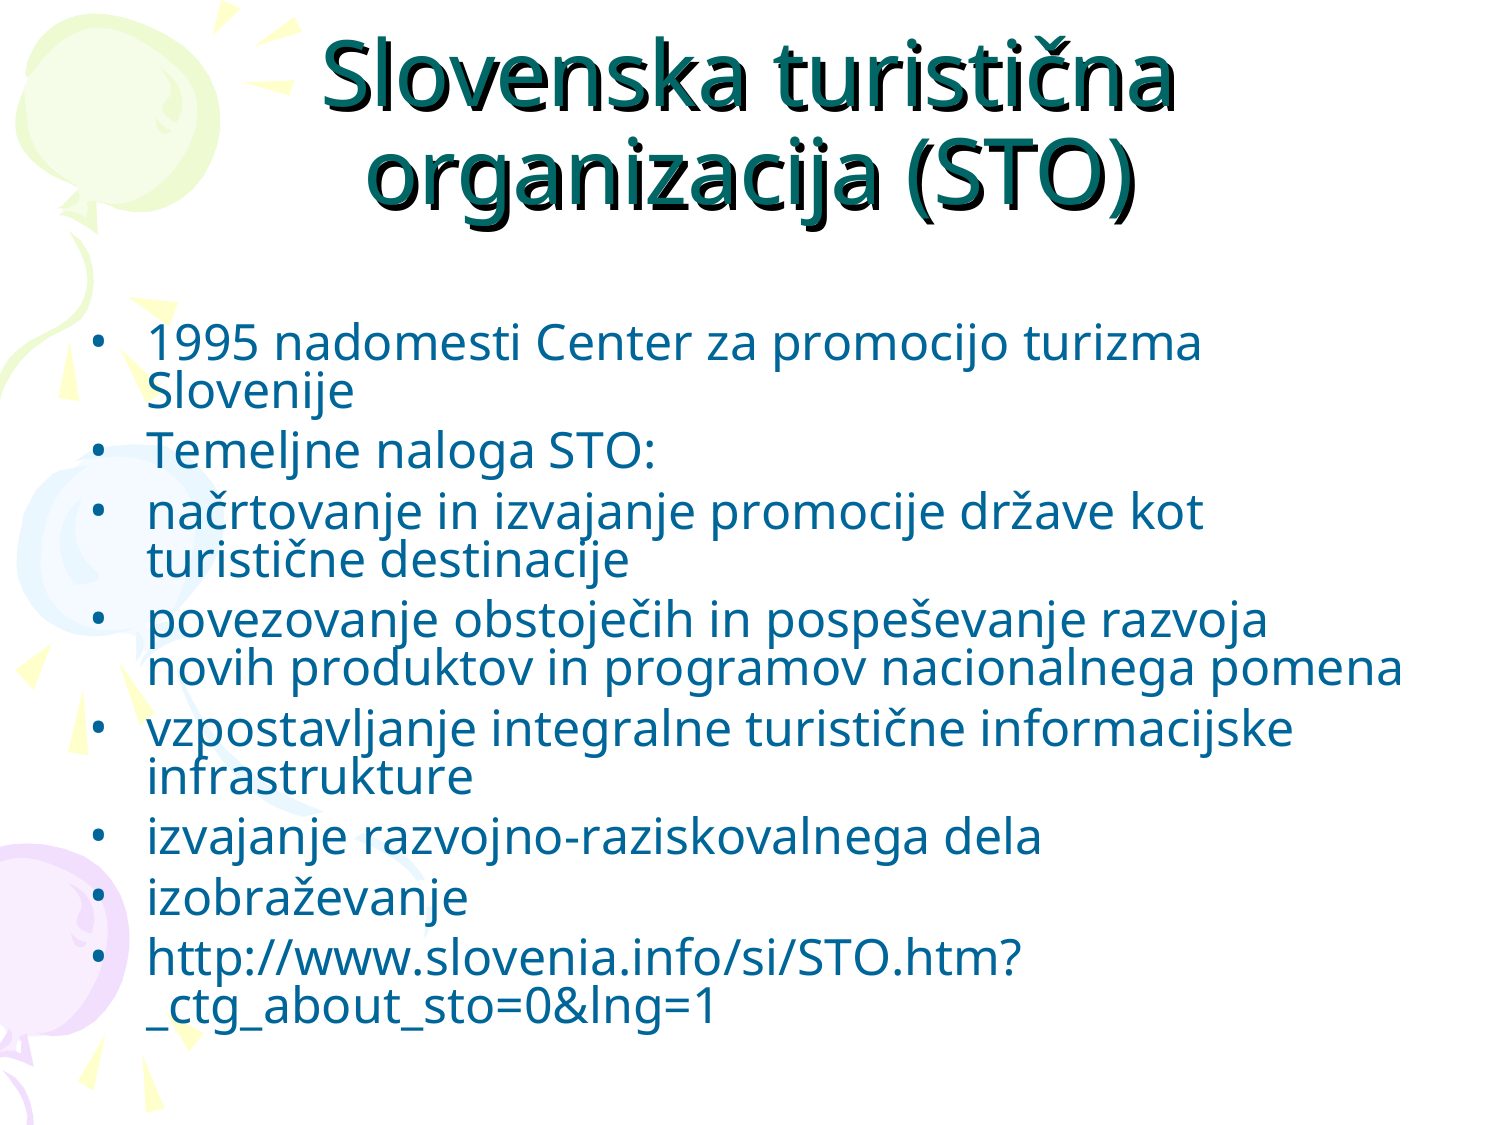

# Slovenska turistična organizacija (STO)
1995 nadomesti Center za promocijo turizma Slovenije
Temeljne naloga STO:
načrtovanje in izvajanje promocije države kot turistične destinacije
povezovanje obstoječih in pospeševanje razvoja novih produktov in programov nacionalnega pomena
vzpostavljanje integralne turistične informacijske infrastrukture
izvajanje razvojno-raziskovalnega dela
izobraževanje
http://www.slovenia.info/si/STO.htm?_ctg_about_sto=0&lng=1